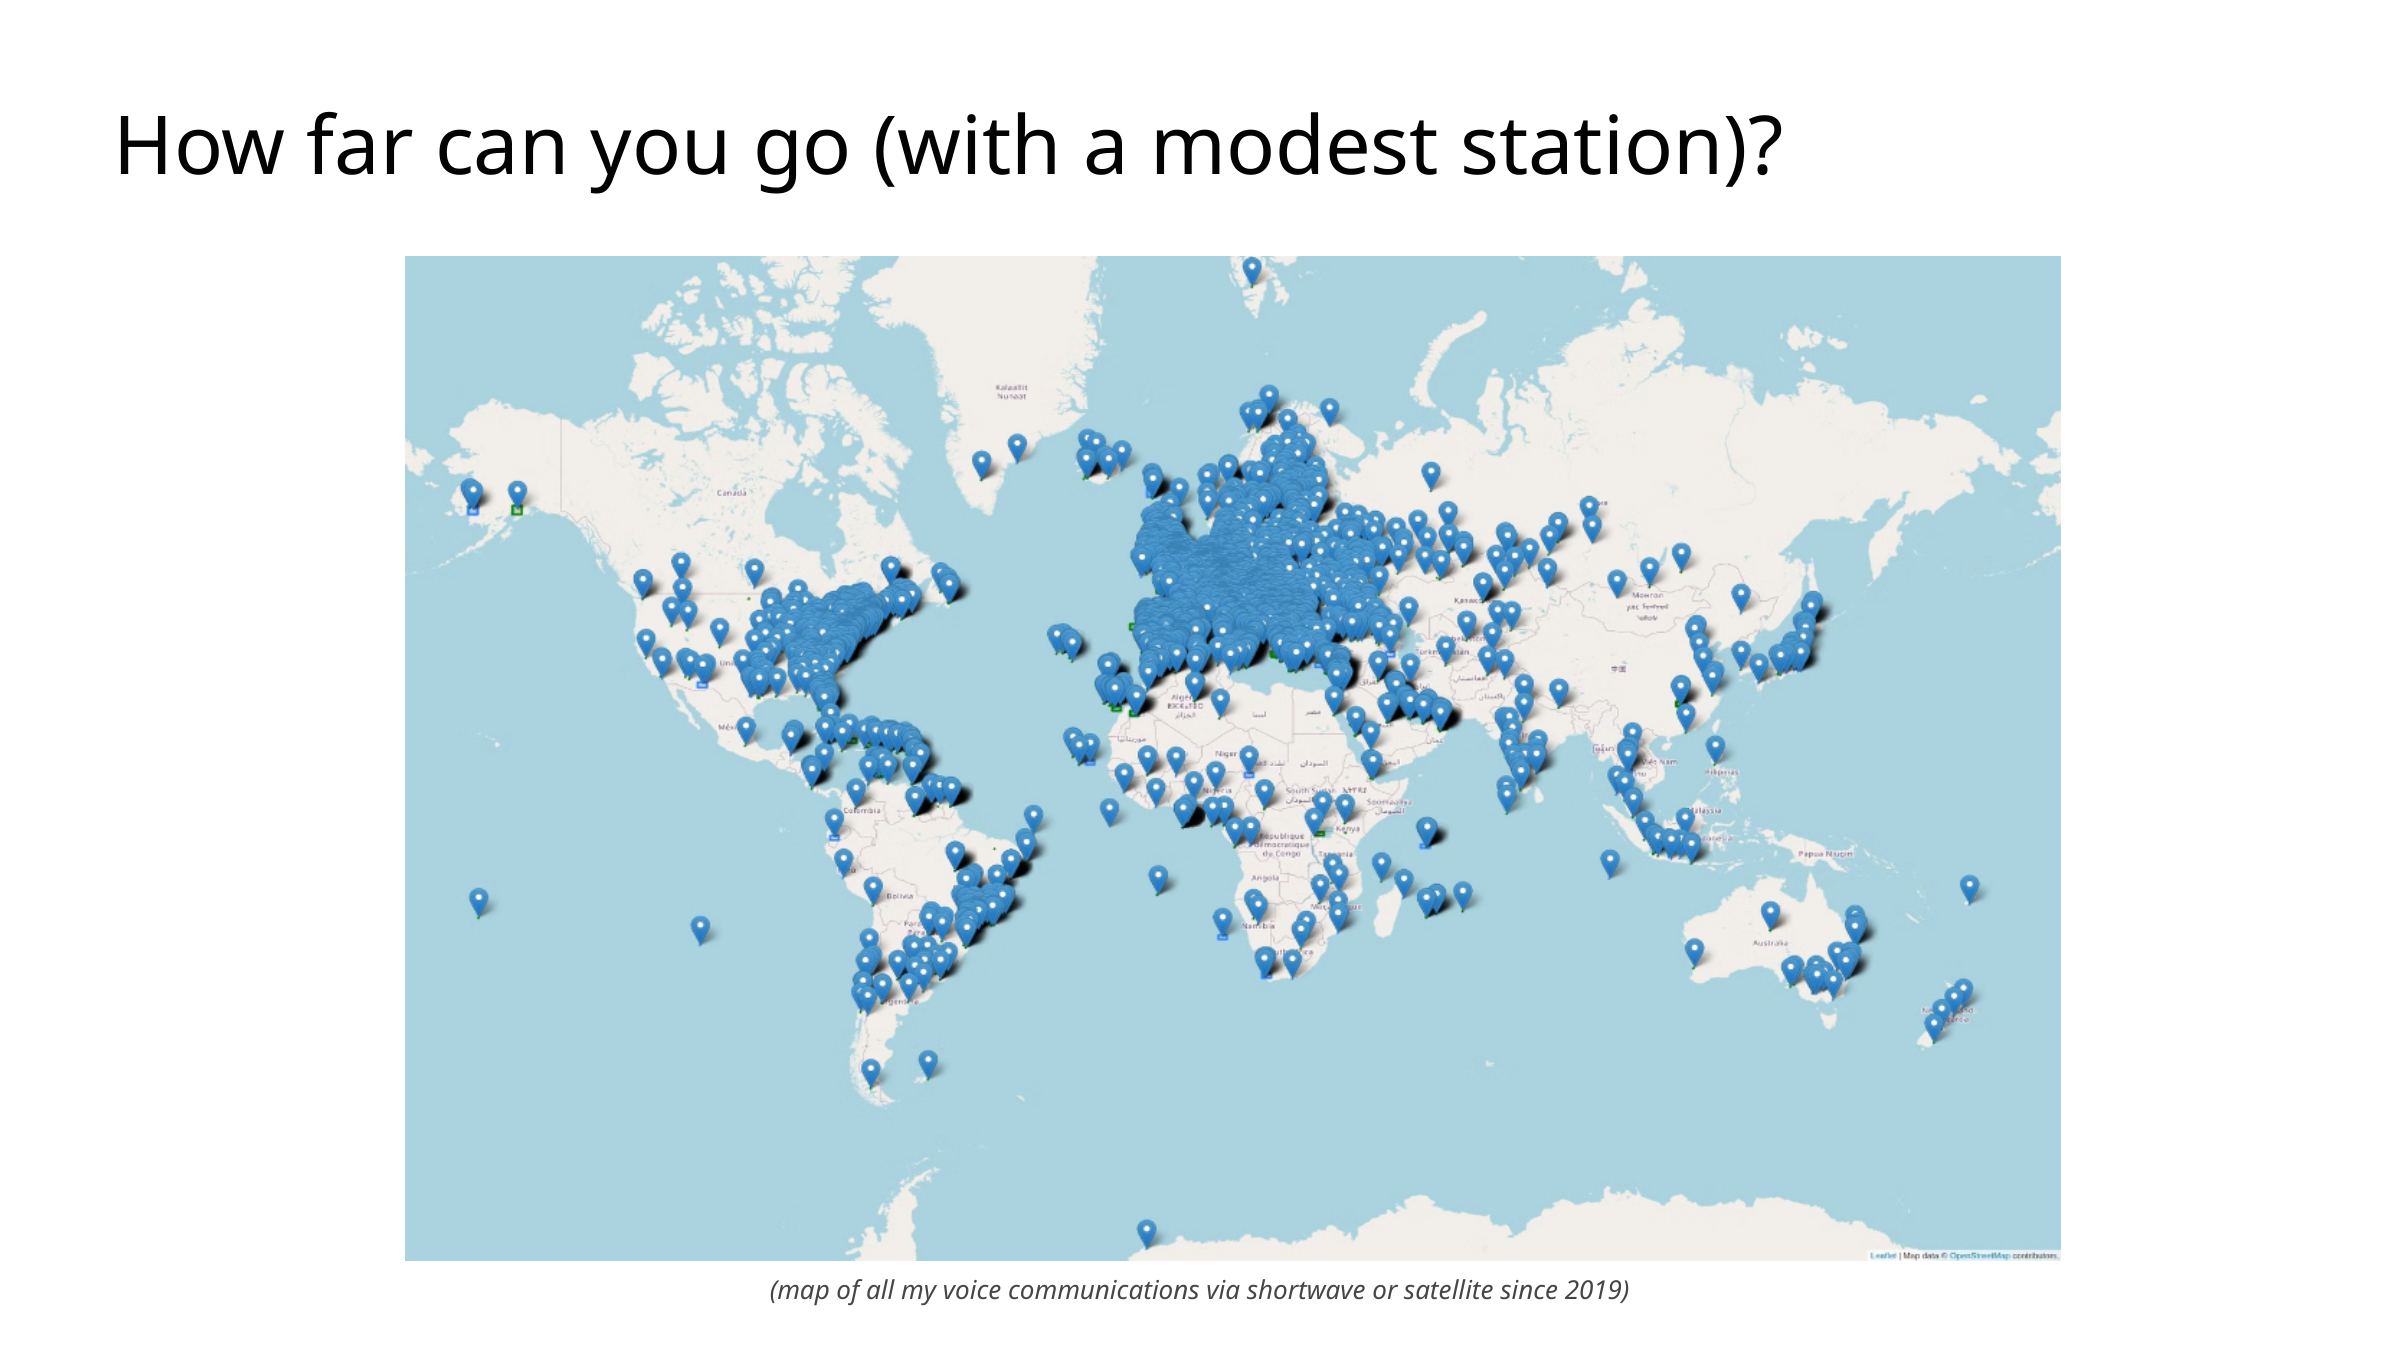

How far can you go (with a modest station)?
(map of all my voice communications via shortwave or satellite since 2019)